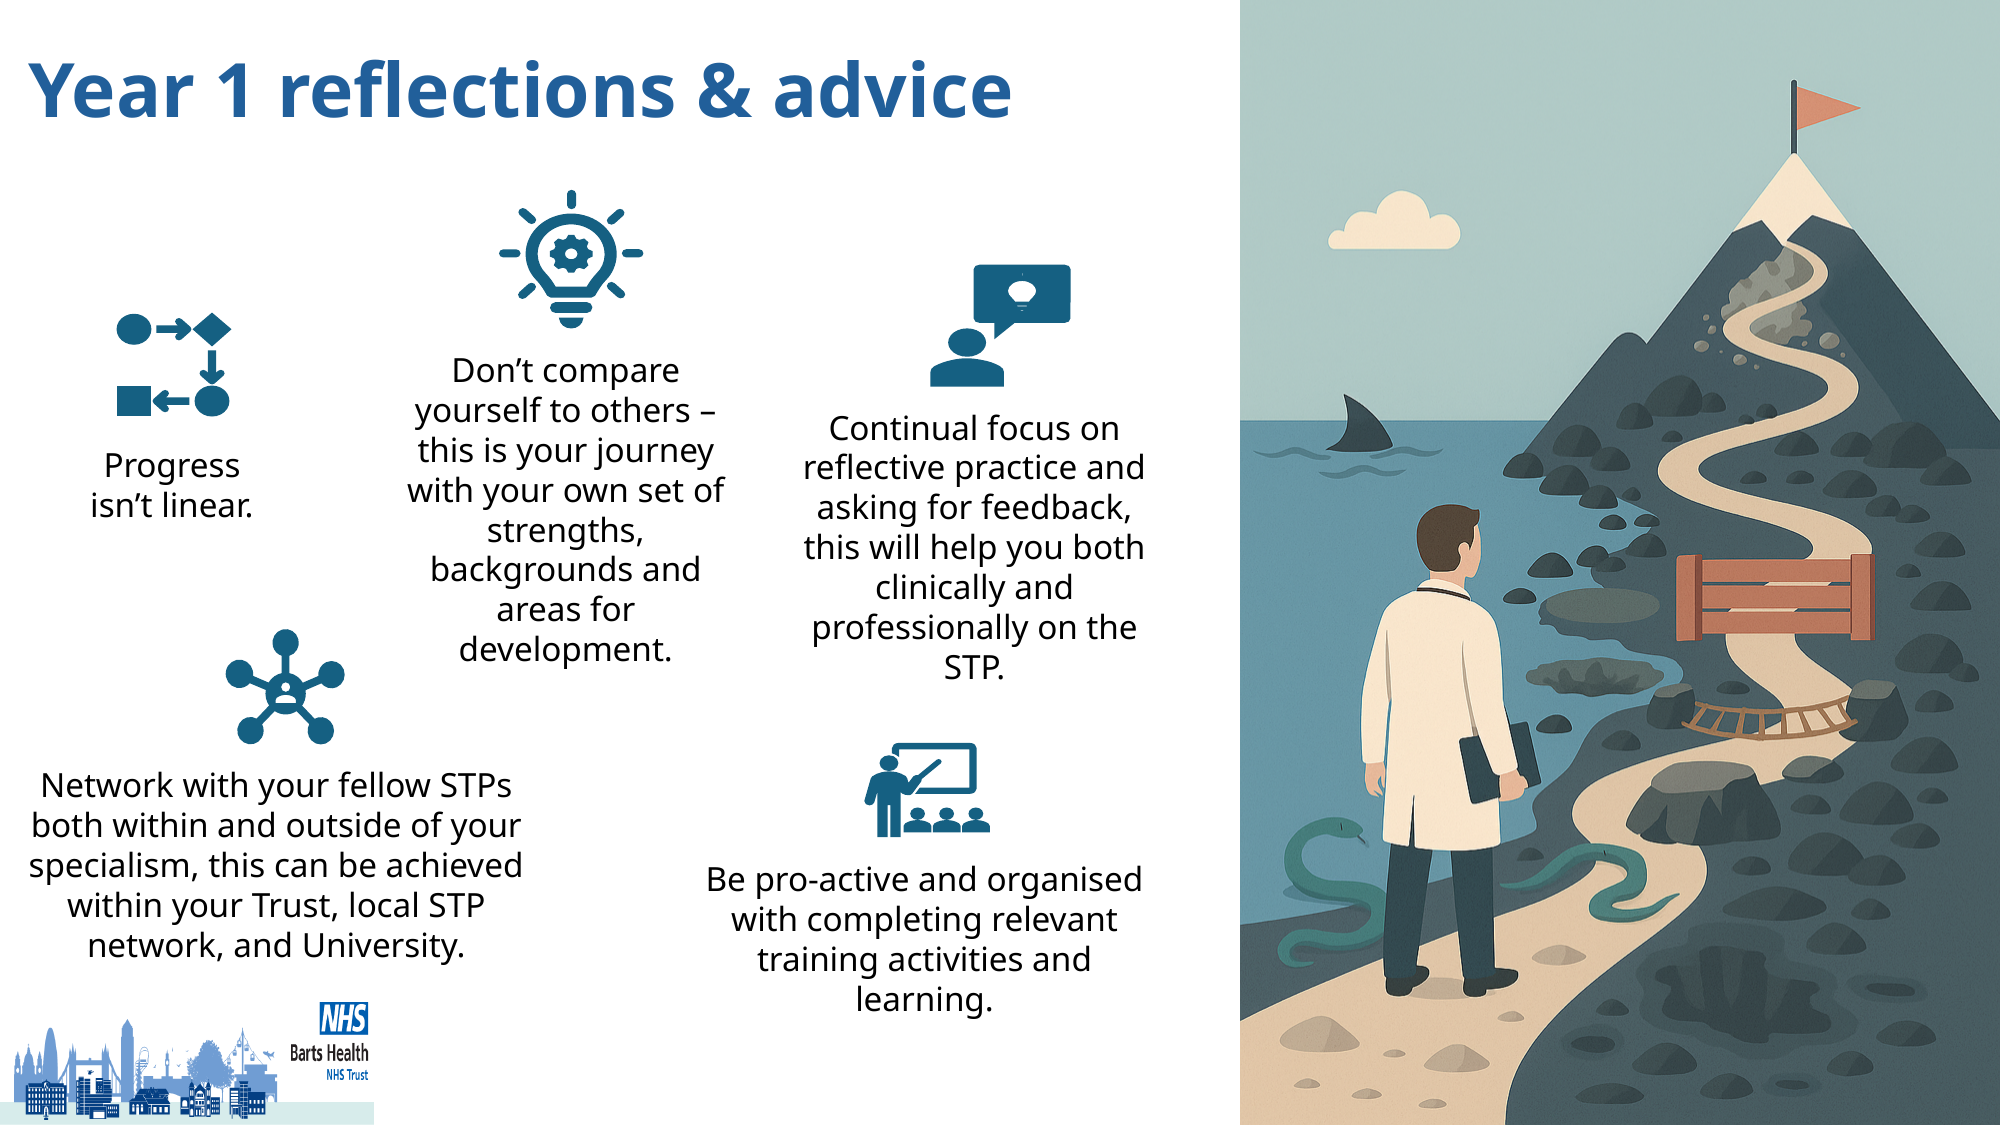

# Year 1 reflections & advice
Don’t compare yourself to others – this is your journey with your own set of strengths, backgrounds and areas for development.
Continual focus on reflective practice and asking for feedback, this will help you both clinically and professionally on the STP.
Progress isn’t linear.
Network with your fellow STPs both within and outside of your specialism, this can be achieved within your Trust, local STP network, and University.
Be pro-active and organised with completing relevant training activities and learning.